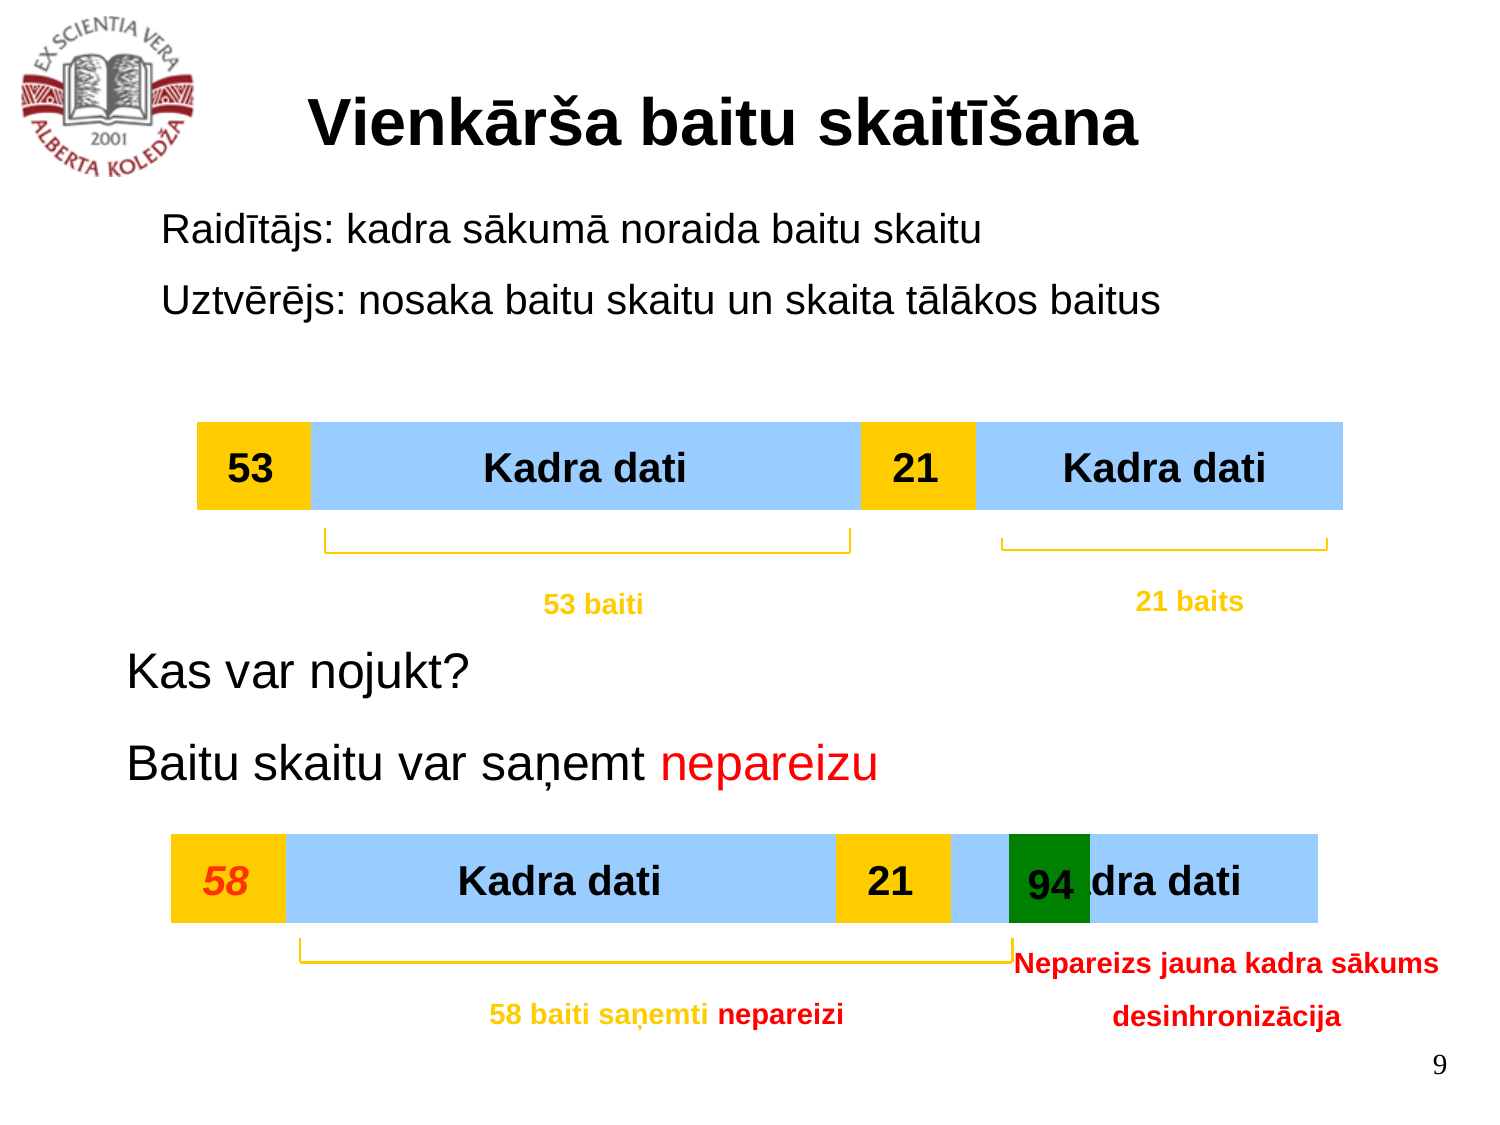

# Vienkārša baitu skaitīšana
Raidītājs: kadra sākumā noraida baitu skaitu
Uztvērējs: nosaka baitu skaitu un skaita tālākos baitus
53
Kadra dati
21
Kadra dati
53 baiti
21 baits
Kas var nojukt?
Baitu skaitu var saņemt nepareizu
58
Kadra dati
21
Kadra dati
58 baiti saņemti nepareizi
94
Nepareizs jauna kadra sākums
desinhronizācija